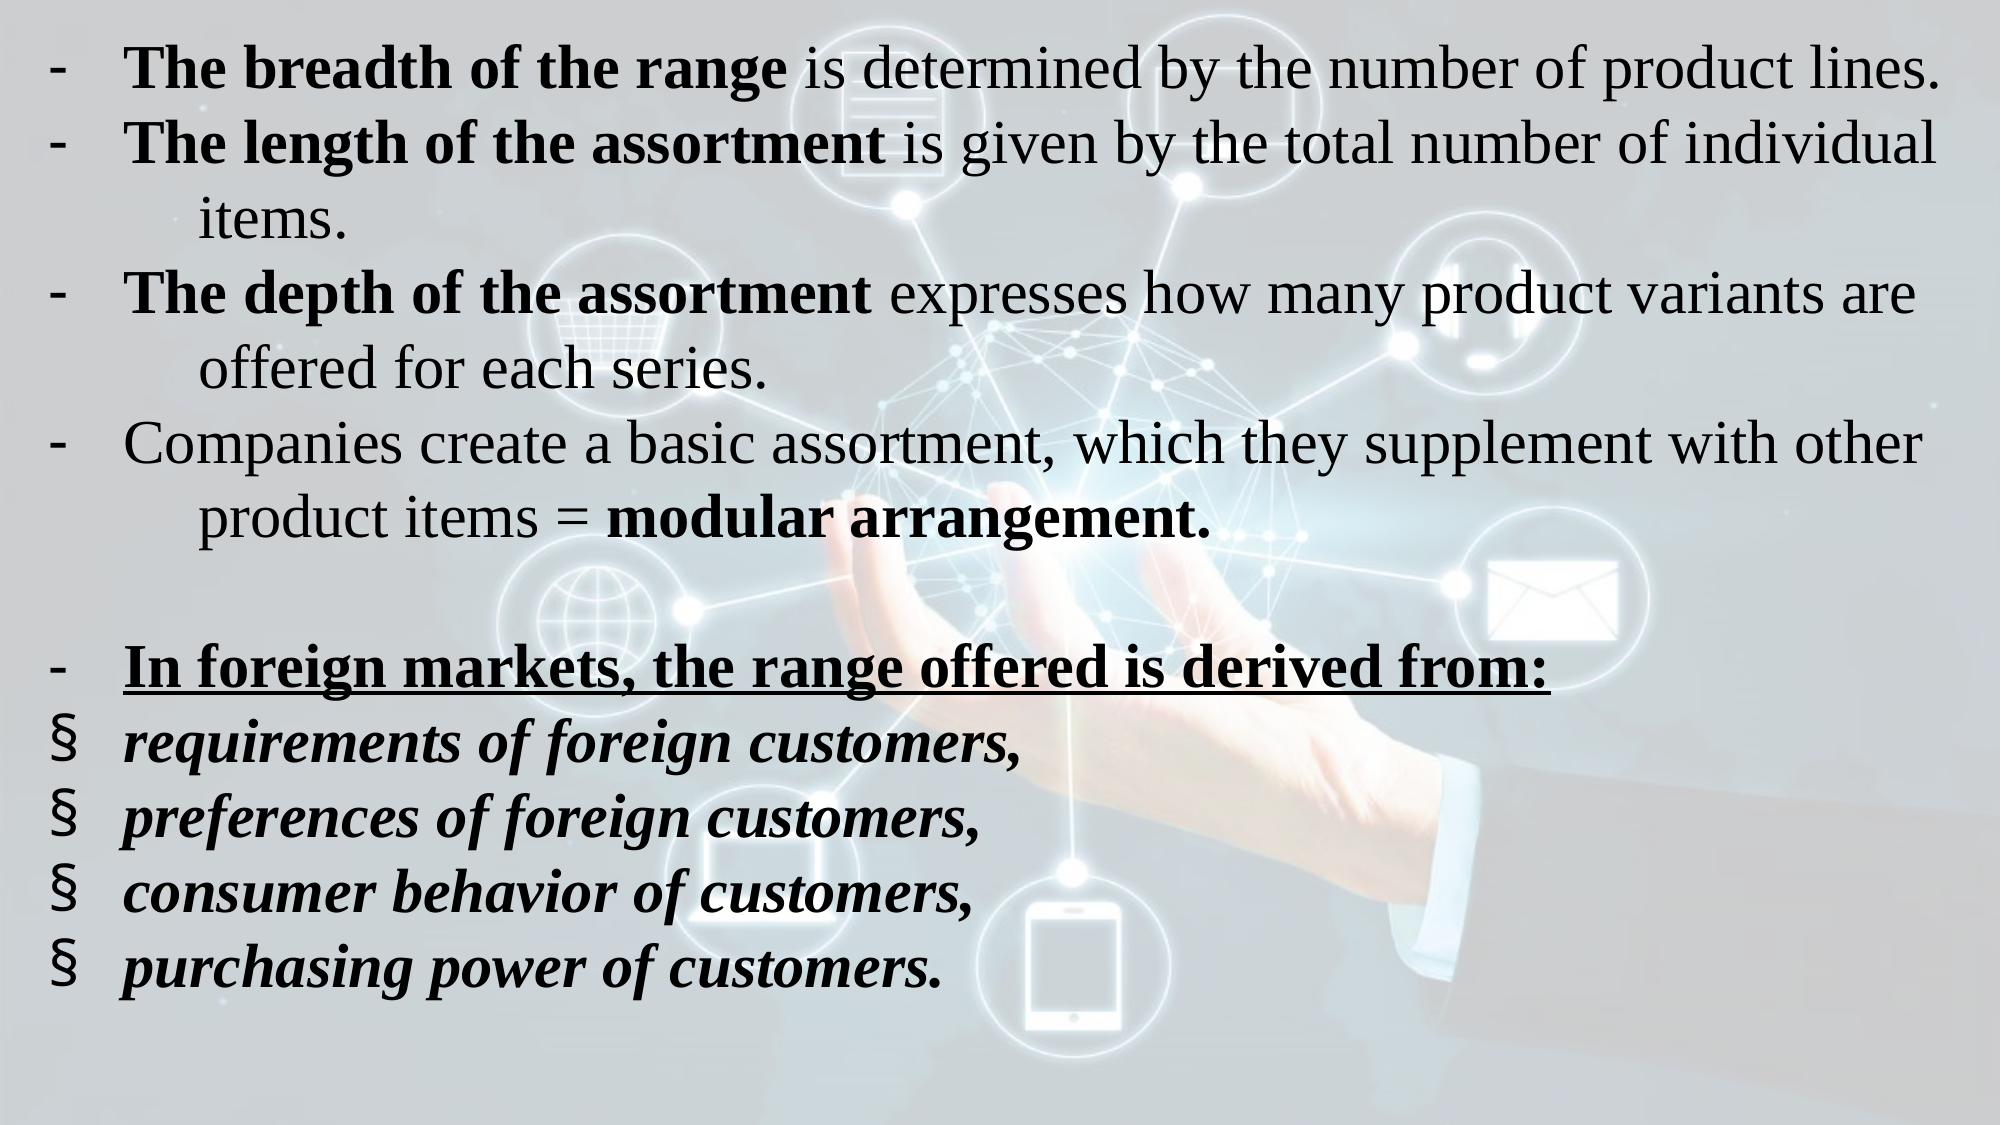

The breadth of the range is determined by the number of product lines.
The length of the assortment is given by the total number of individual items.
The depth of the assortment expresses how many product variants are offered for each series.
Companies create a basic assortment, which they supplement with other product items = modular arrangement.
In foreign markets, the range offered is derived from:
requirements of foreign customers,
preferences of foreign customers,
consumer behavior of customers,
purchasing power of customers.